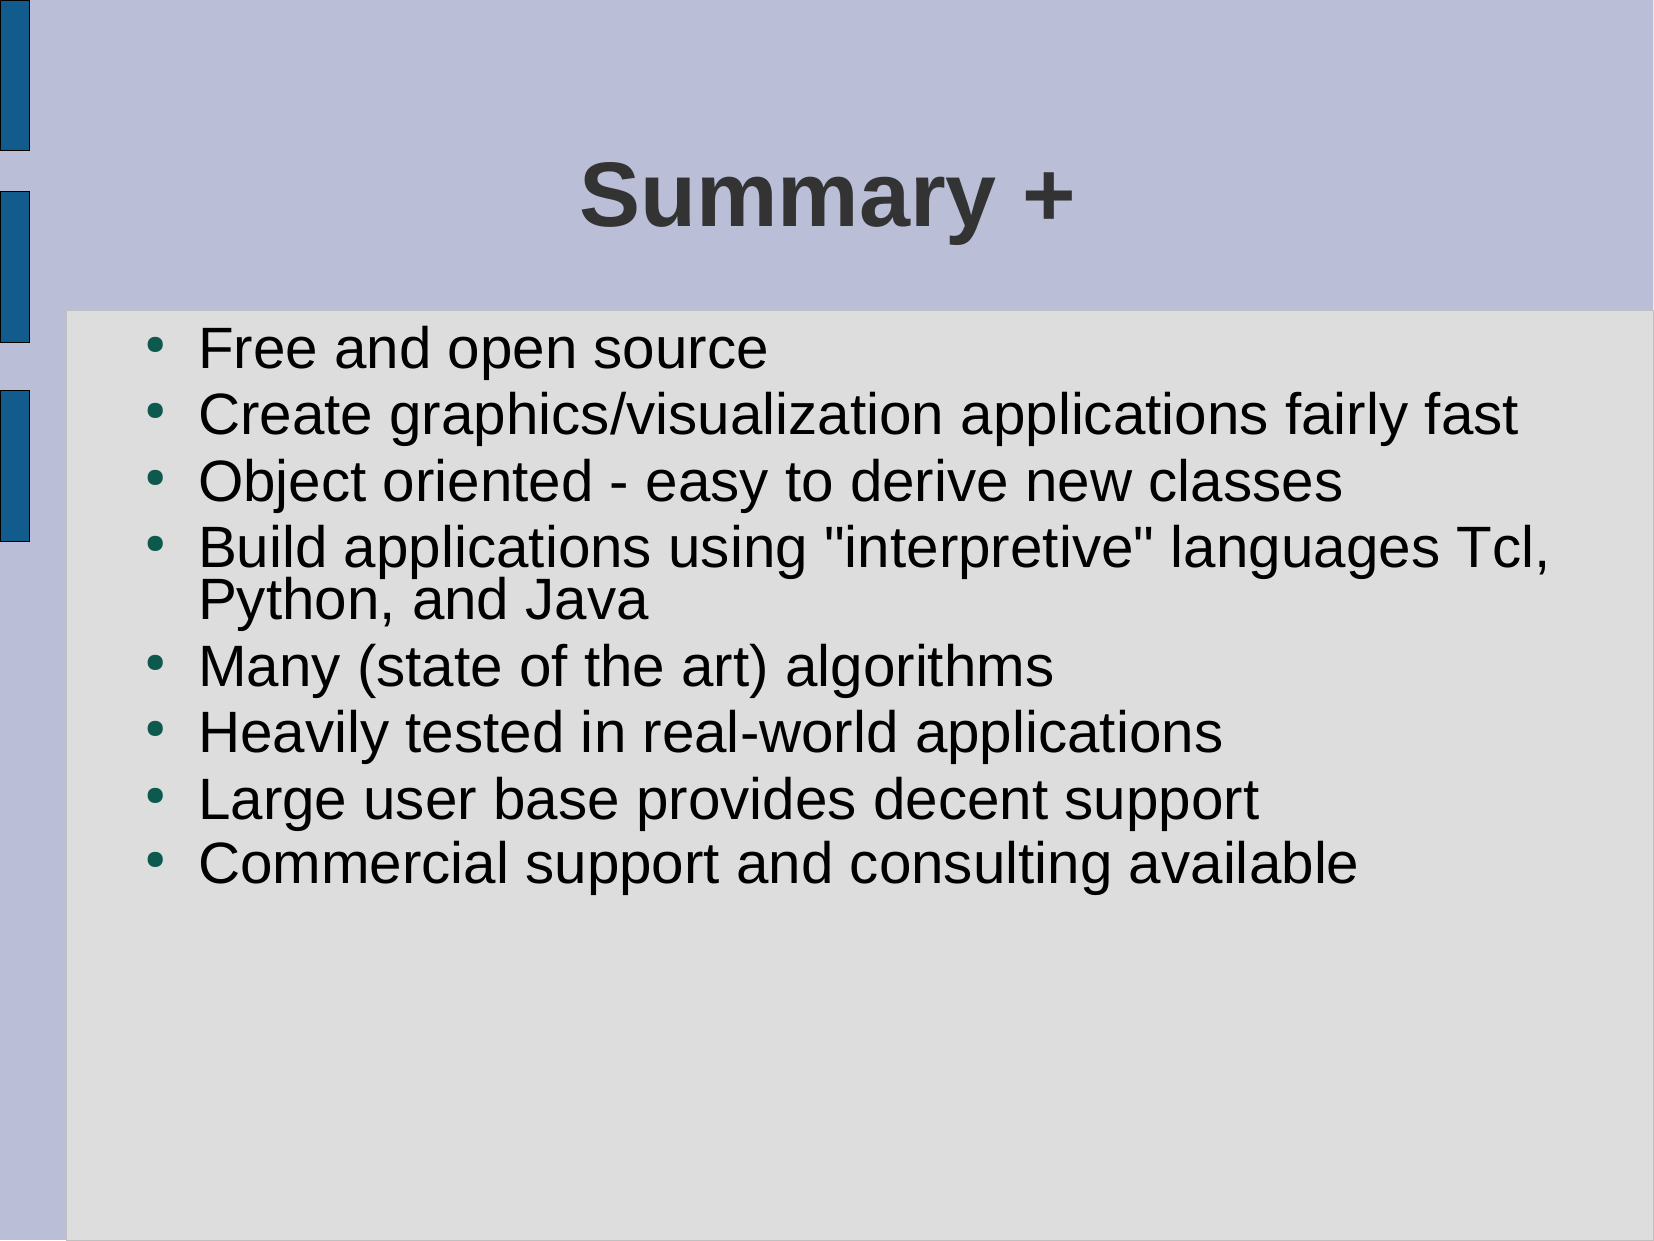

# Summary +
Free and open source
Create graphics/visualization applications fairly fast
Object oriented - easy to derive new classes
Build applications using "interpretive" languages Tcl, Python, and Java
Many (state of the art) algorithms
Heavily tested in real-world applications
Large user base provides decent support
Commercial support and consulting available